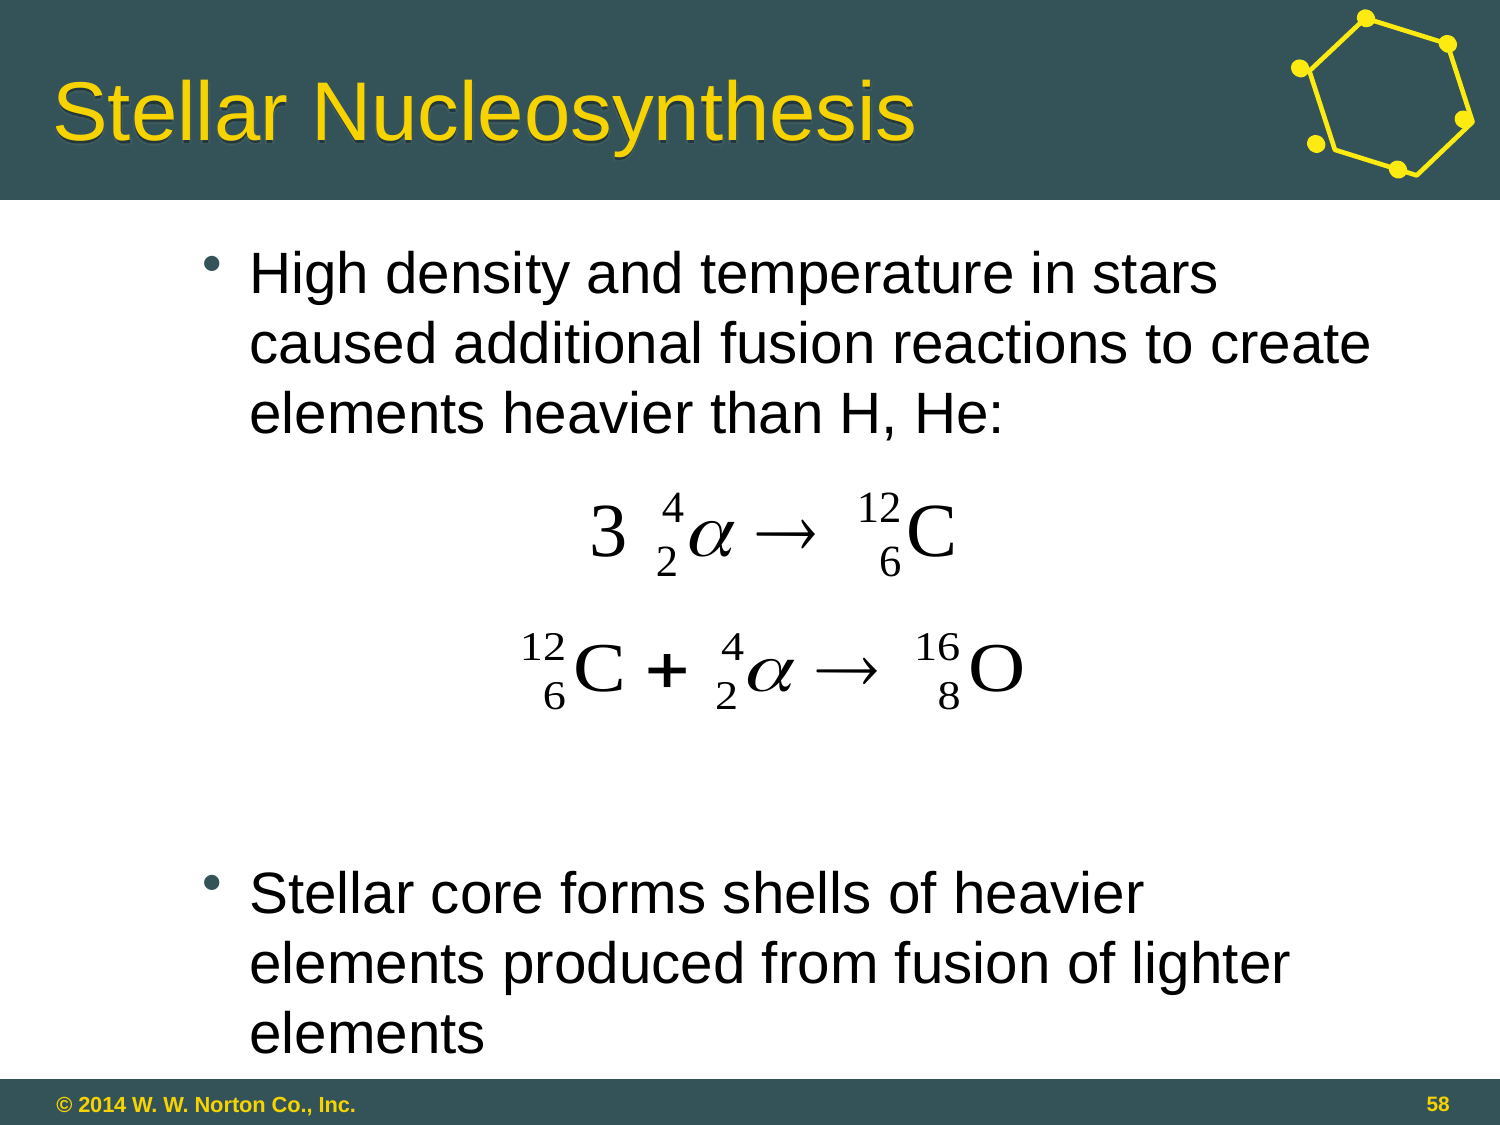

Stellar Nucleosynthesis
# High density and temperature in stars caused additional fusion reactions to create elements heavier than H, He:
Stellar core forms shells of heavier elements produced from fusion of lighter elements